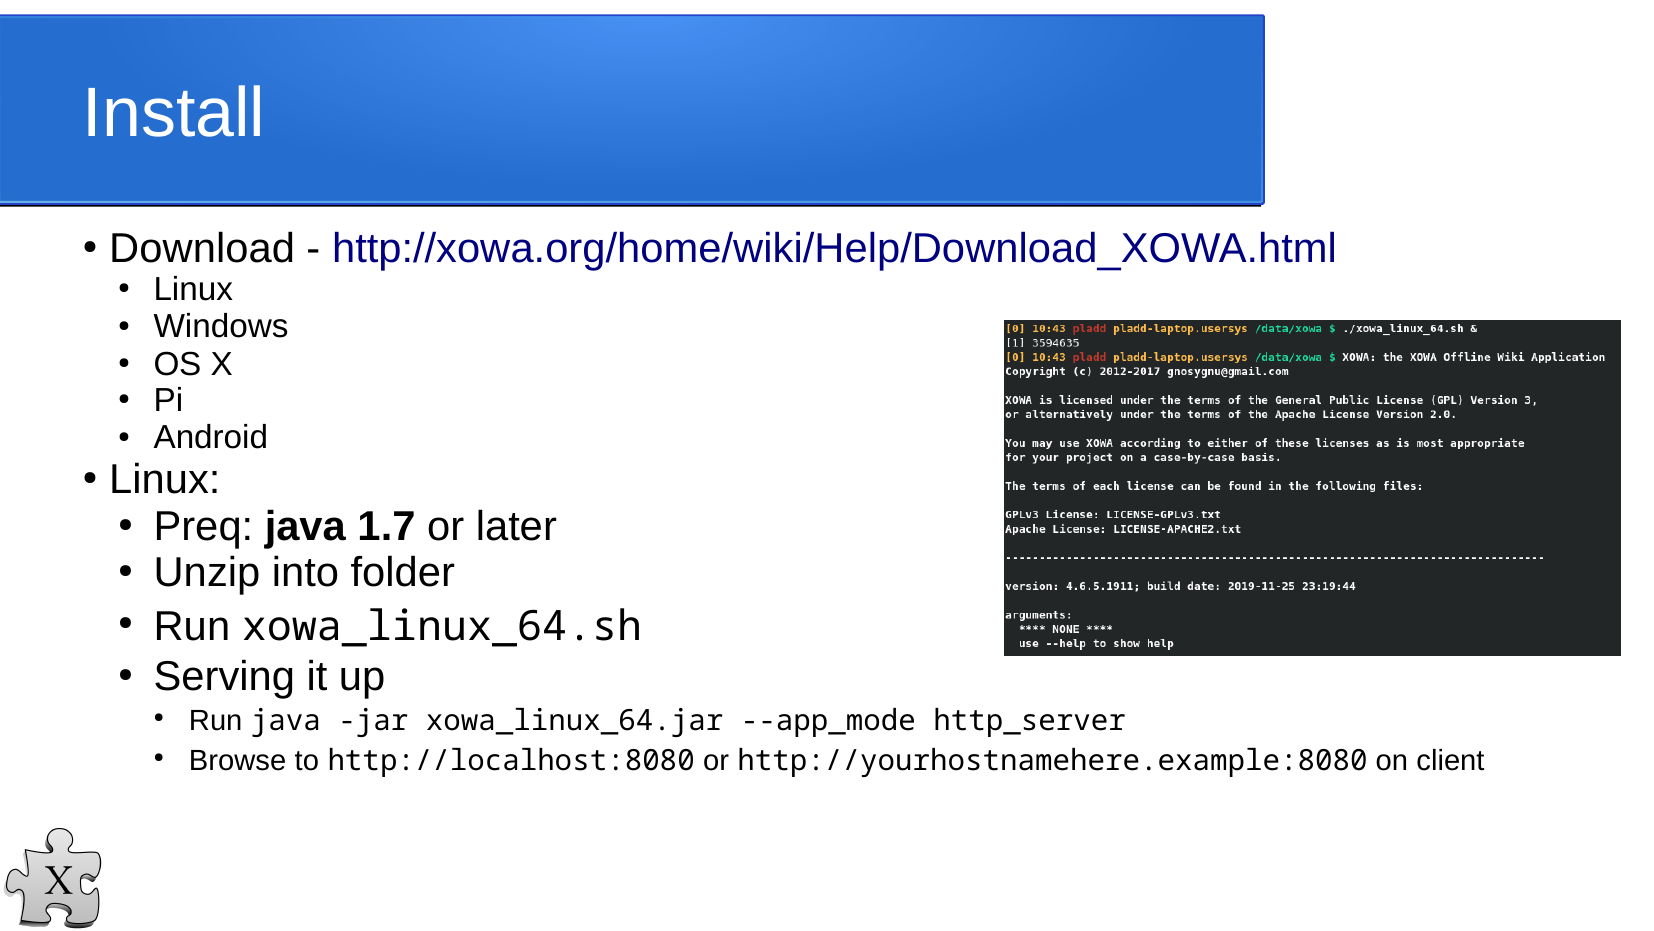

# Install
 Download - http://xowa.org/home/wiki/Help/Download_XOWA.html
Linux
Windows
OS X
Pi
Android
 Linux:
Preq: java 1.7 or later
Unzip into folder
Run xowa_linux_64.sh
Serving it up
Run java -jar xowa_linux_64.jar --app_mode http_server
Browse to http://localhost:8080 or http://yourhostnamehere.example:8080 on client